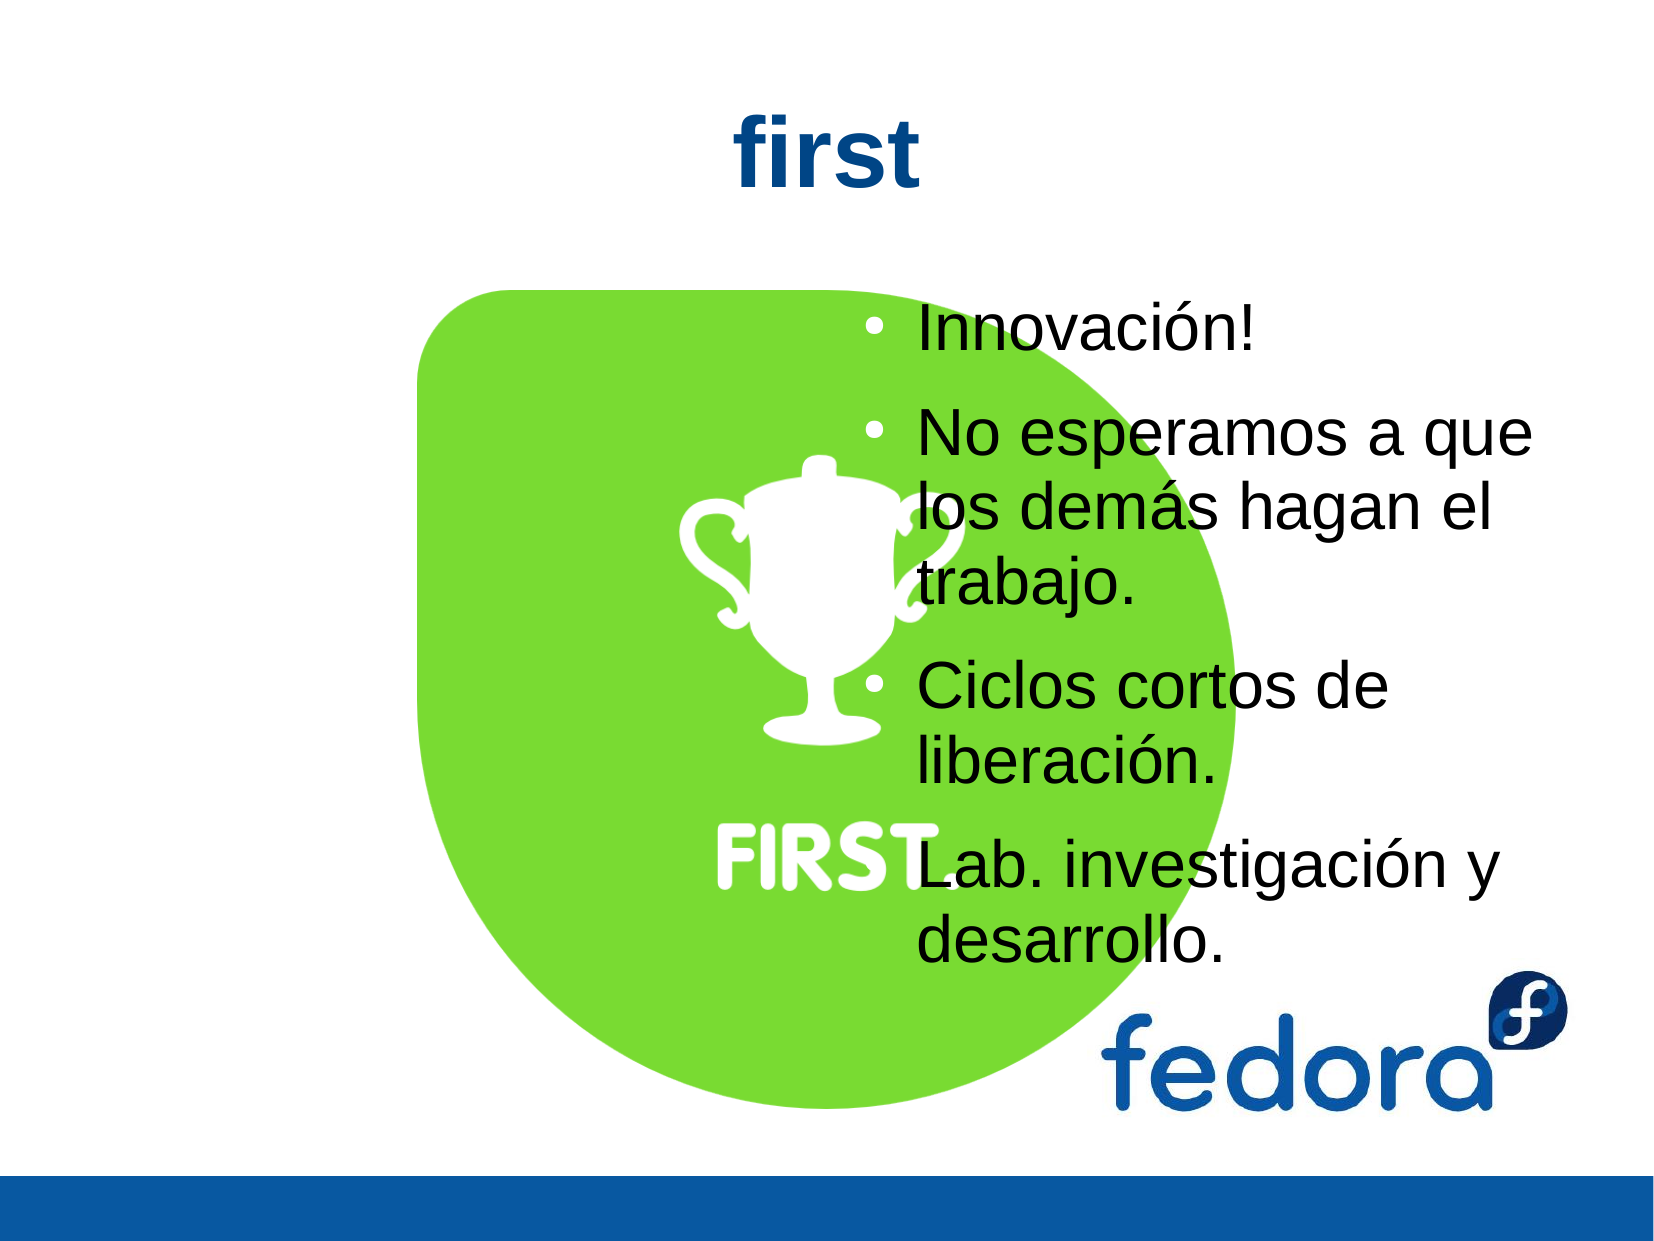

# first
Innovación!
No esperamos a que los demás hagan el trabajo.
Ciclos cortos de liberación.
Lab. investigación y desarrollo.